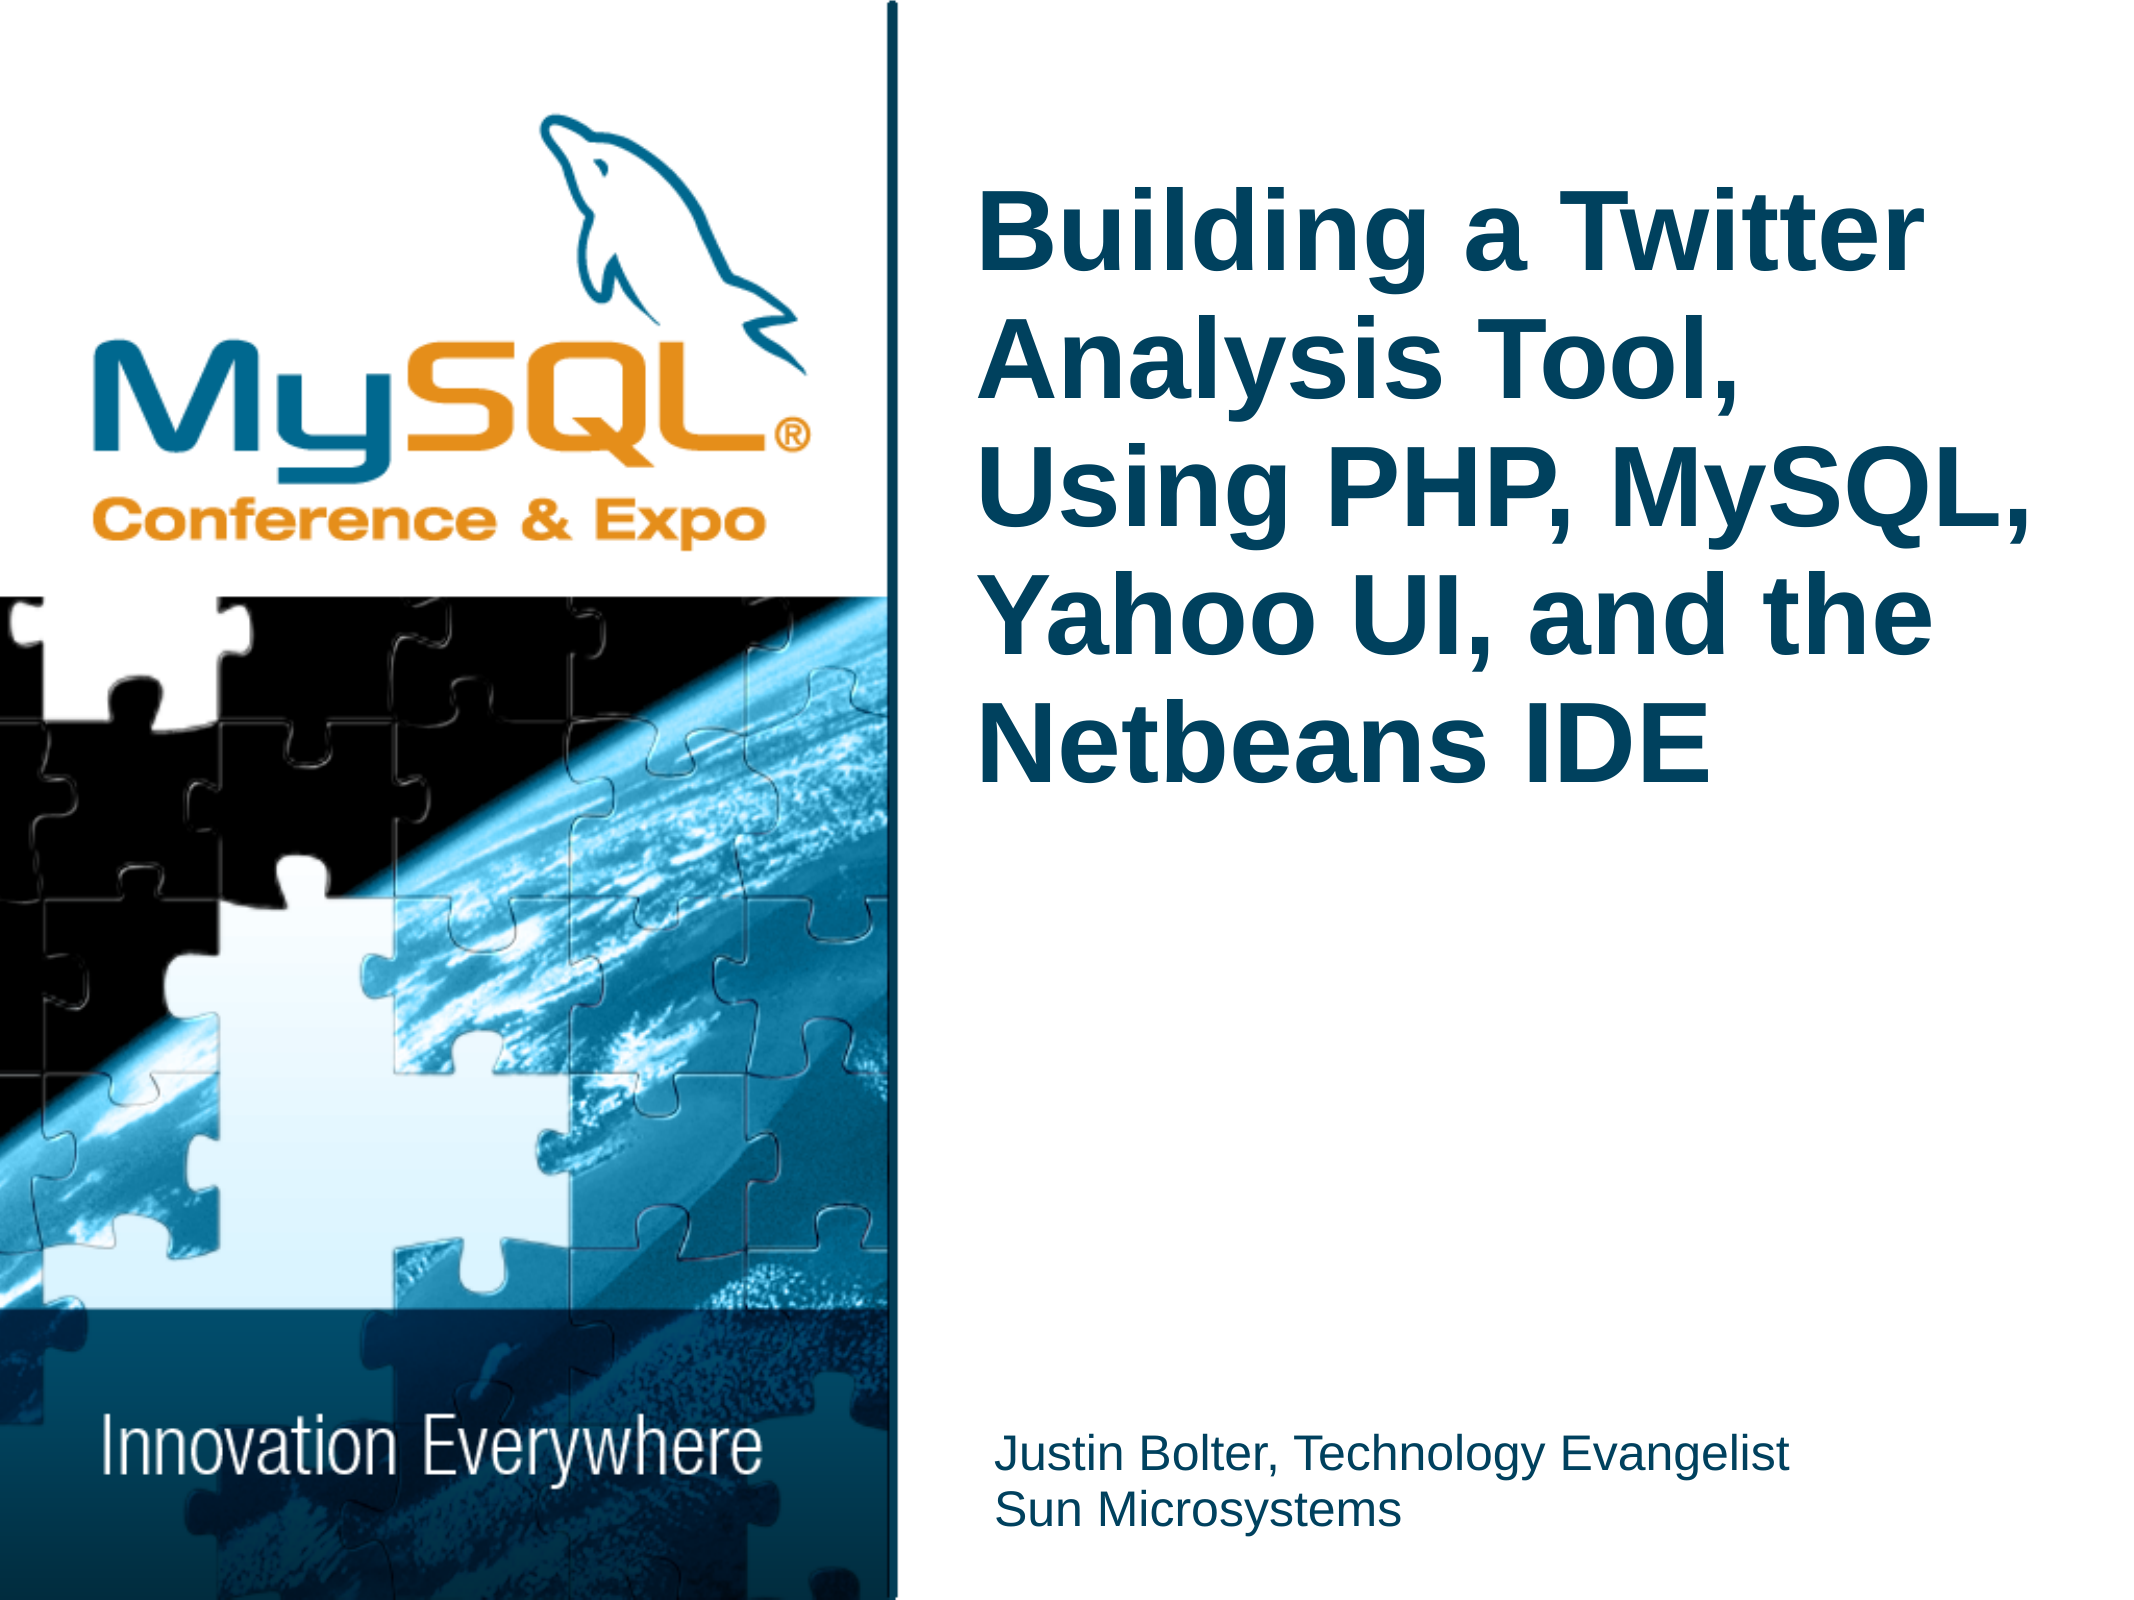

# Building a Twitter Analysis Tool, Using PHP, MySQL, Yahoo UI, and the Netbeans IDE
Justin Bolter, Technology Evangelist
Sun Microsystems